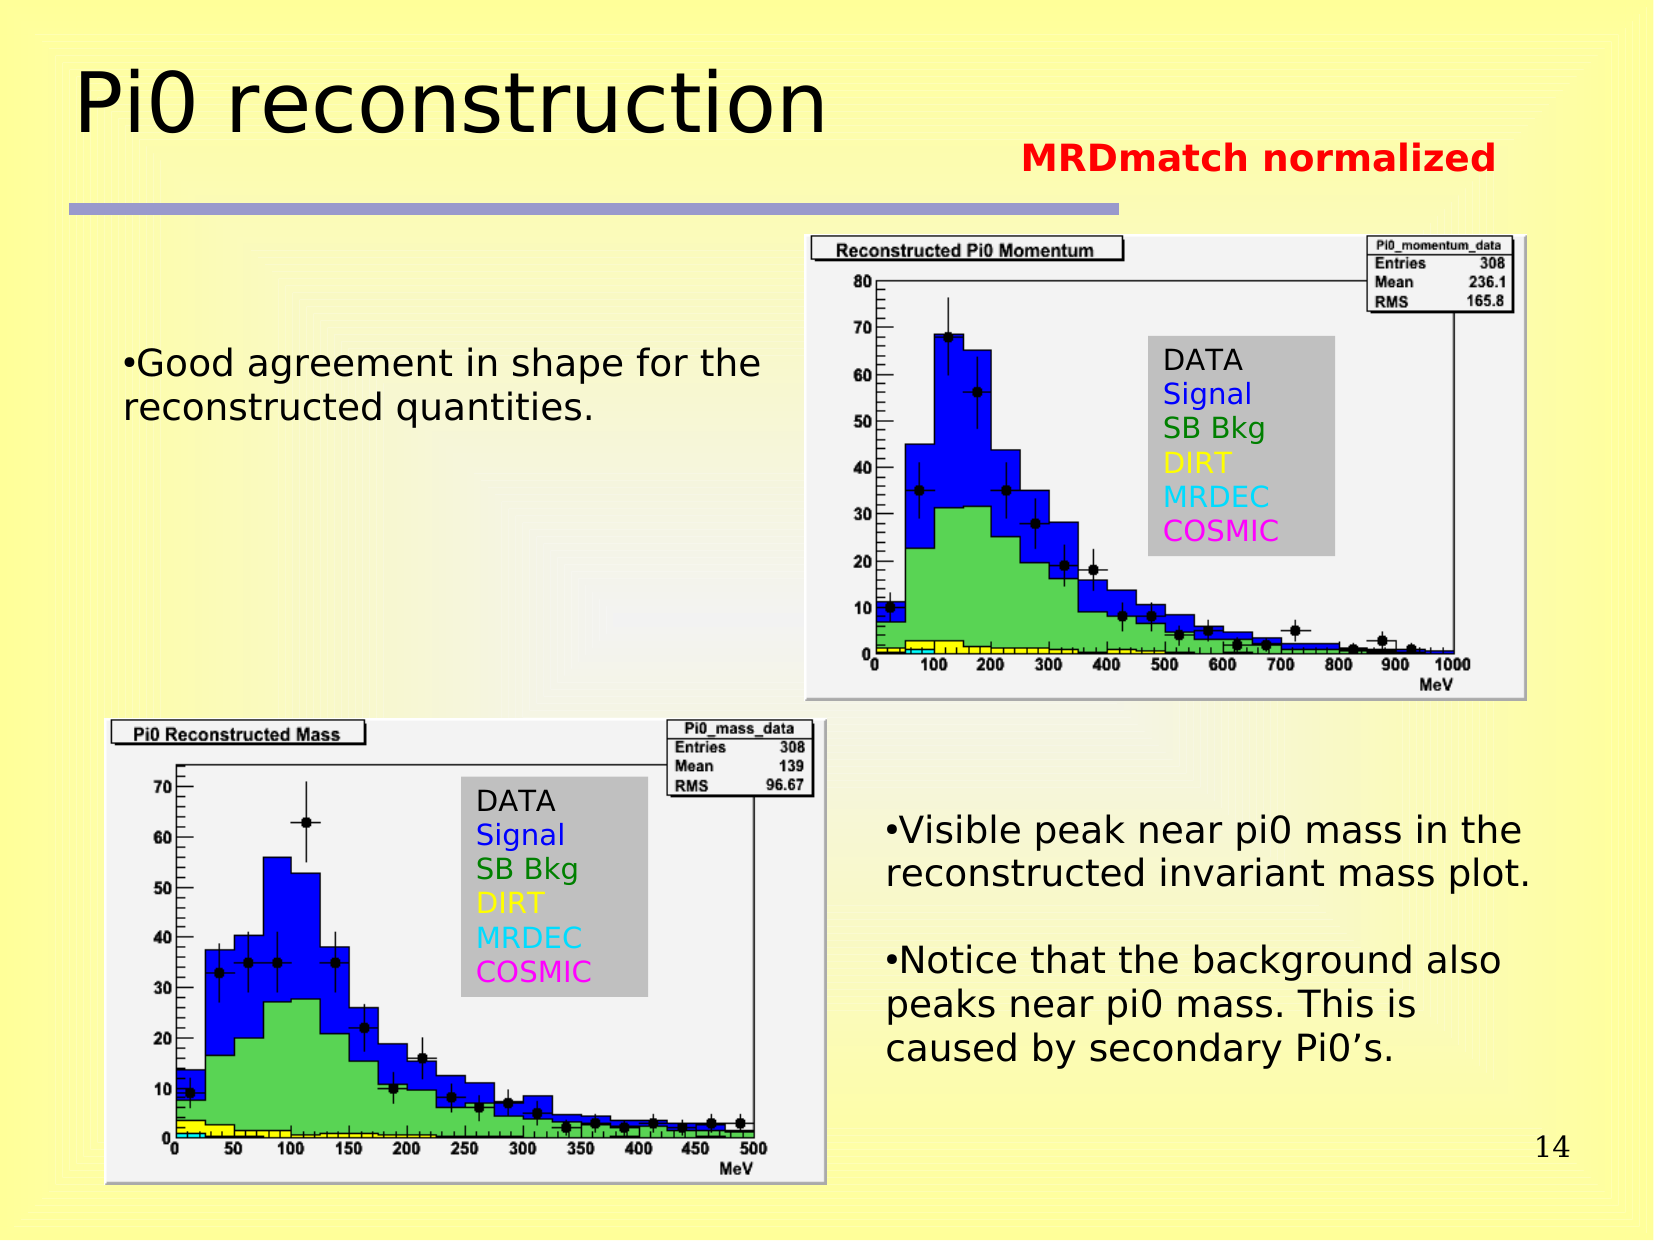

# Pi0 reconstruction
MRDmatch normalized
Good agreement in shape for the reconstructed quantities.
DATA
Signal
SB Bkg
DIRT
MRDEC
COSMIC
DATA
Signal
SB Bkg
DIRT
MRDEC
COSMIC
Visible peak near pi0 mass in the reconstructed invariant mass plot.
Notice that the background also peaks near pi0 mass. This is caused by secondary Pi0’s.
14